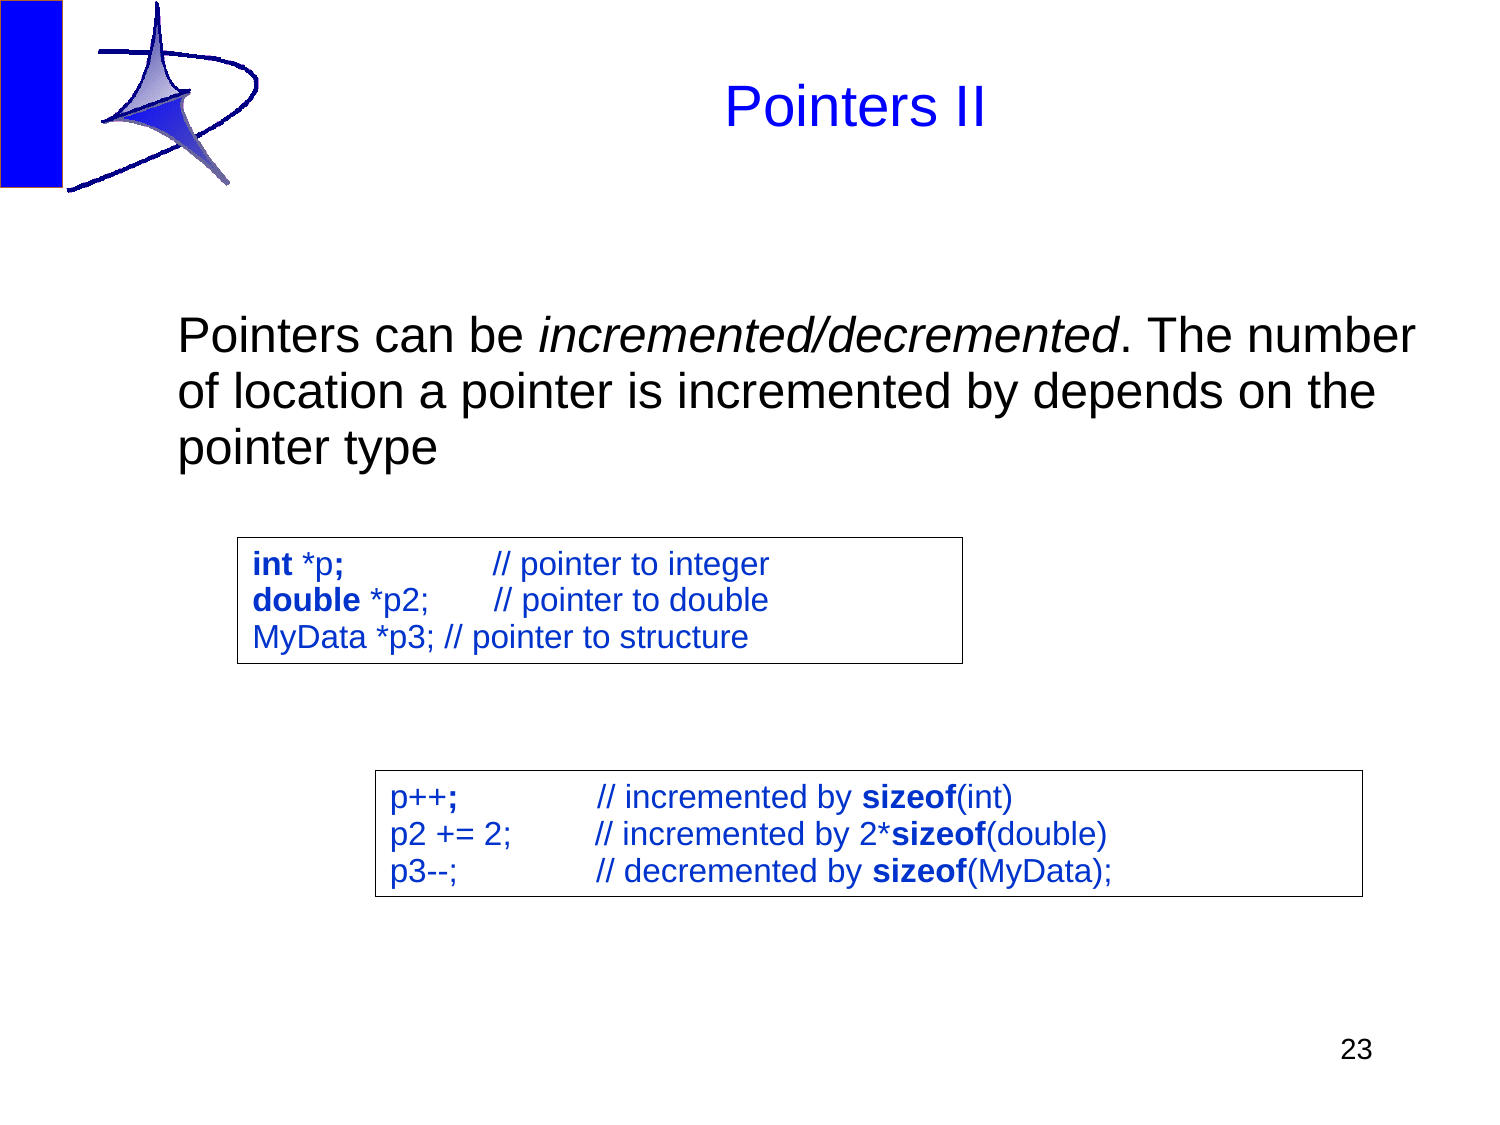

# Pointers II
Pointers can be incremented/decremented. The number of location a pointer is incremented by depends on the pointer type
int *p; // pointer to integer
double *p2; // pointer to double
MyData *p3; // pointer to structure
p++; // incremented by sizeof(int)
p2 += 2; // incremented by 2*sizeof(double)
p3--; // decremented by sizeof(MyData);
23